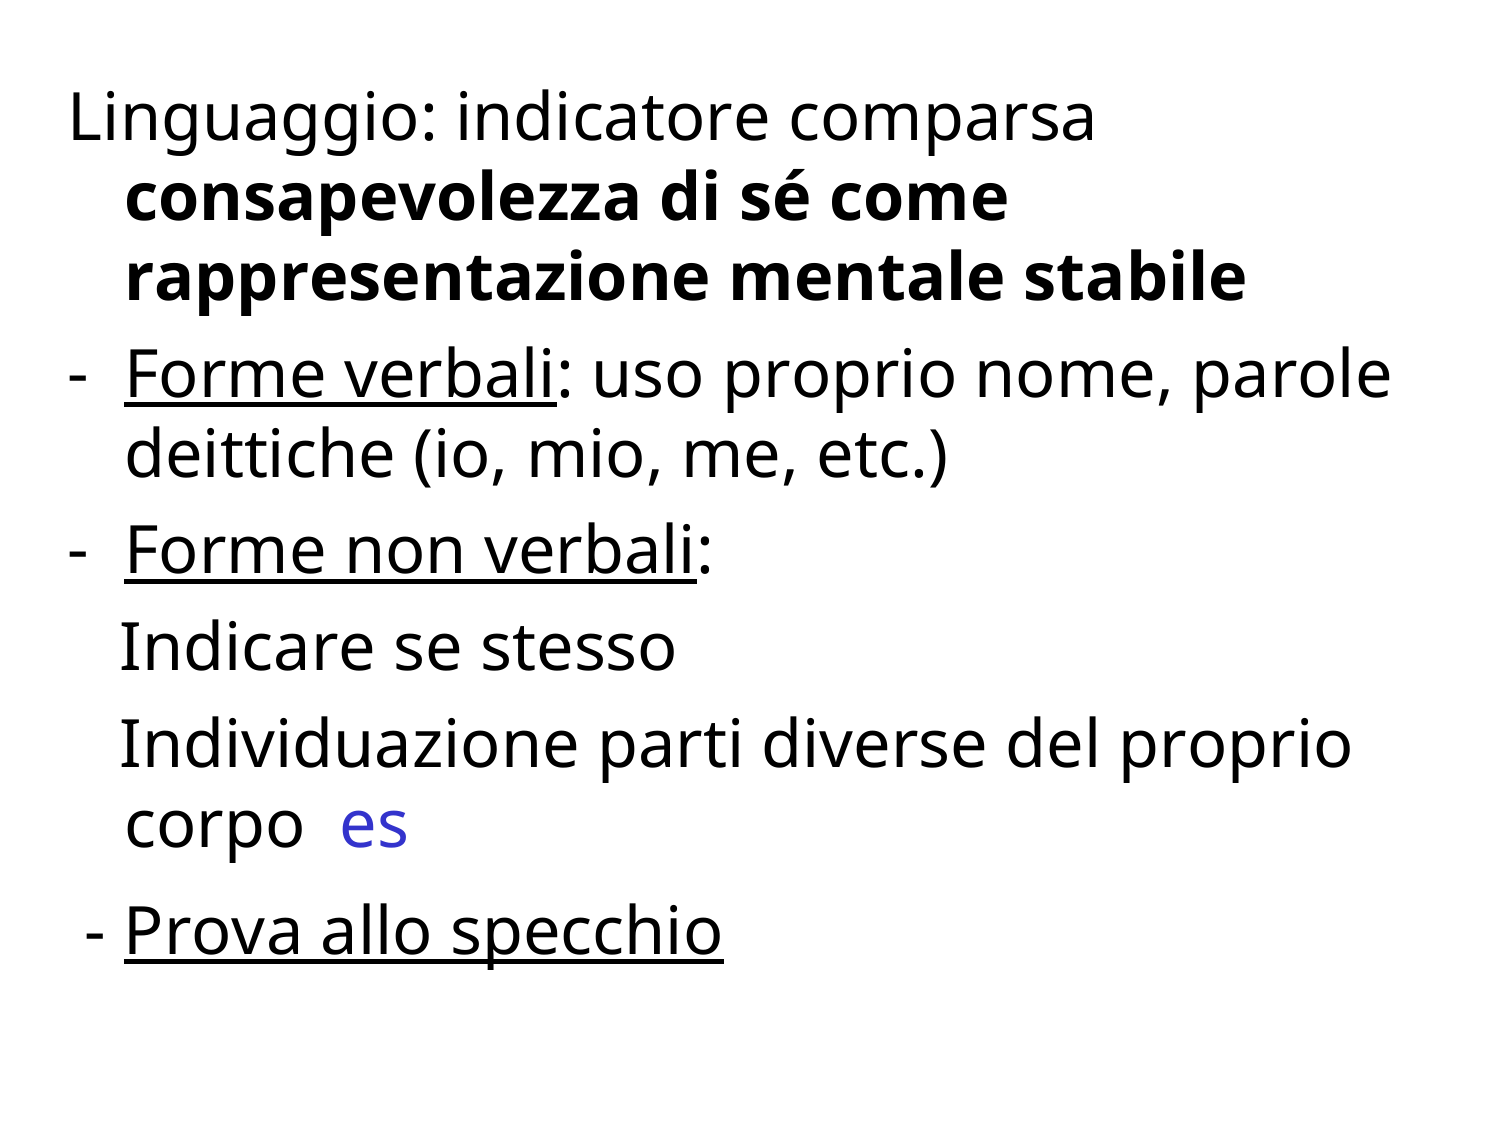

# Linguaggio: indicatore comparsa consapevolezza di sé come rappresentazione mentale stabile
Forme verbali: uso proprio nome, parole deittiche (io, mio, me, etc.)
Forme non verbali:
 Indicare se stesso
 Individuazione parti diverse del proprio corpo es
 - Prova allo specchio